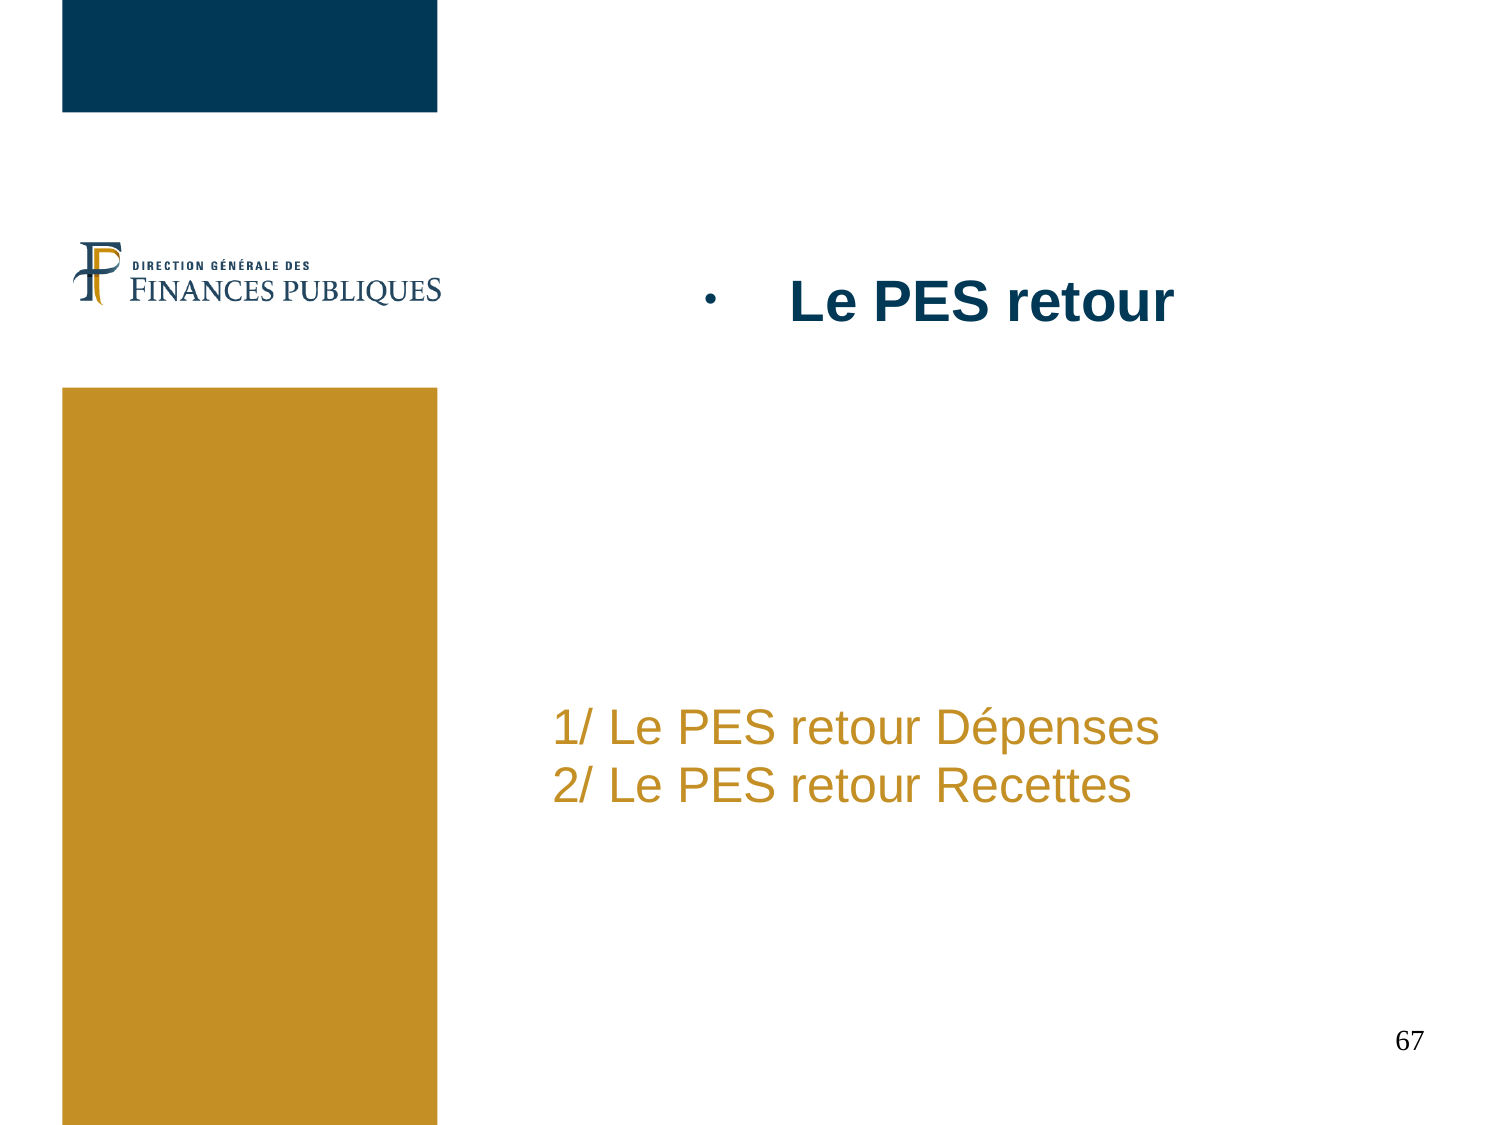

Le PES retour
# 1/ Le PES retour Dépenses 2/ Le PES retour Recettes
67